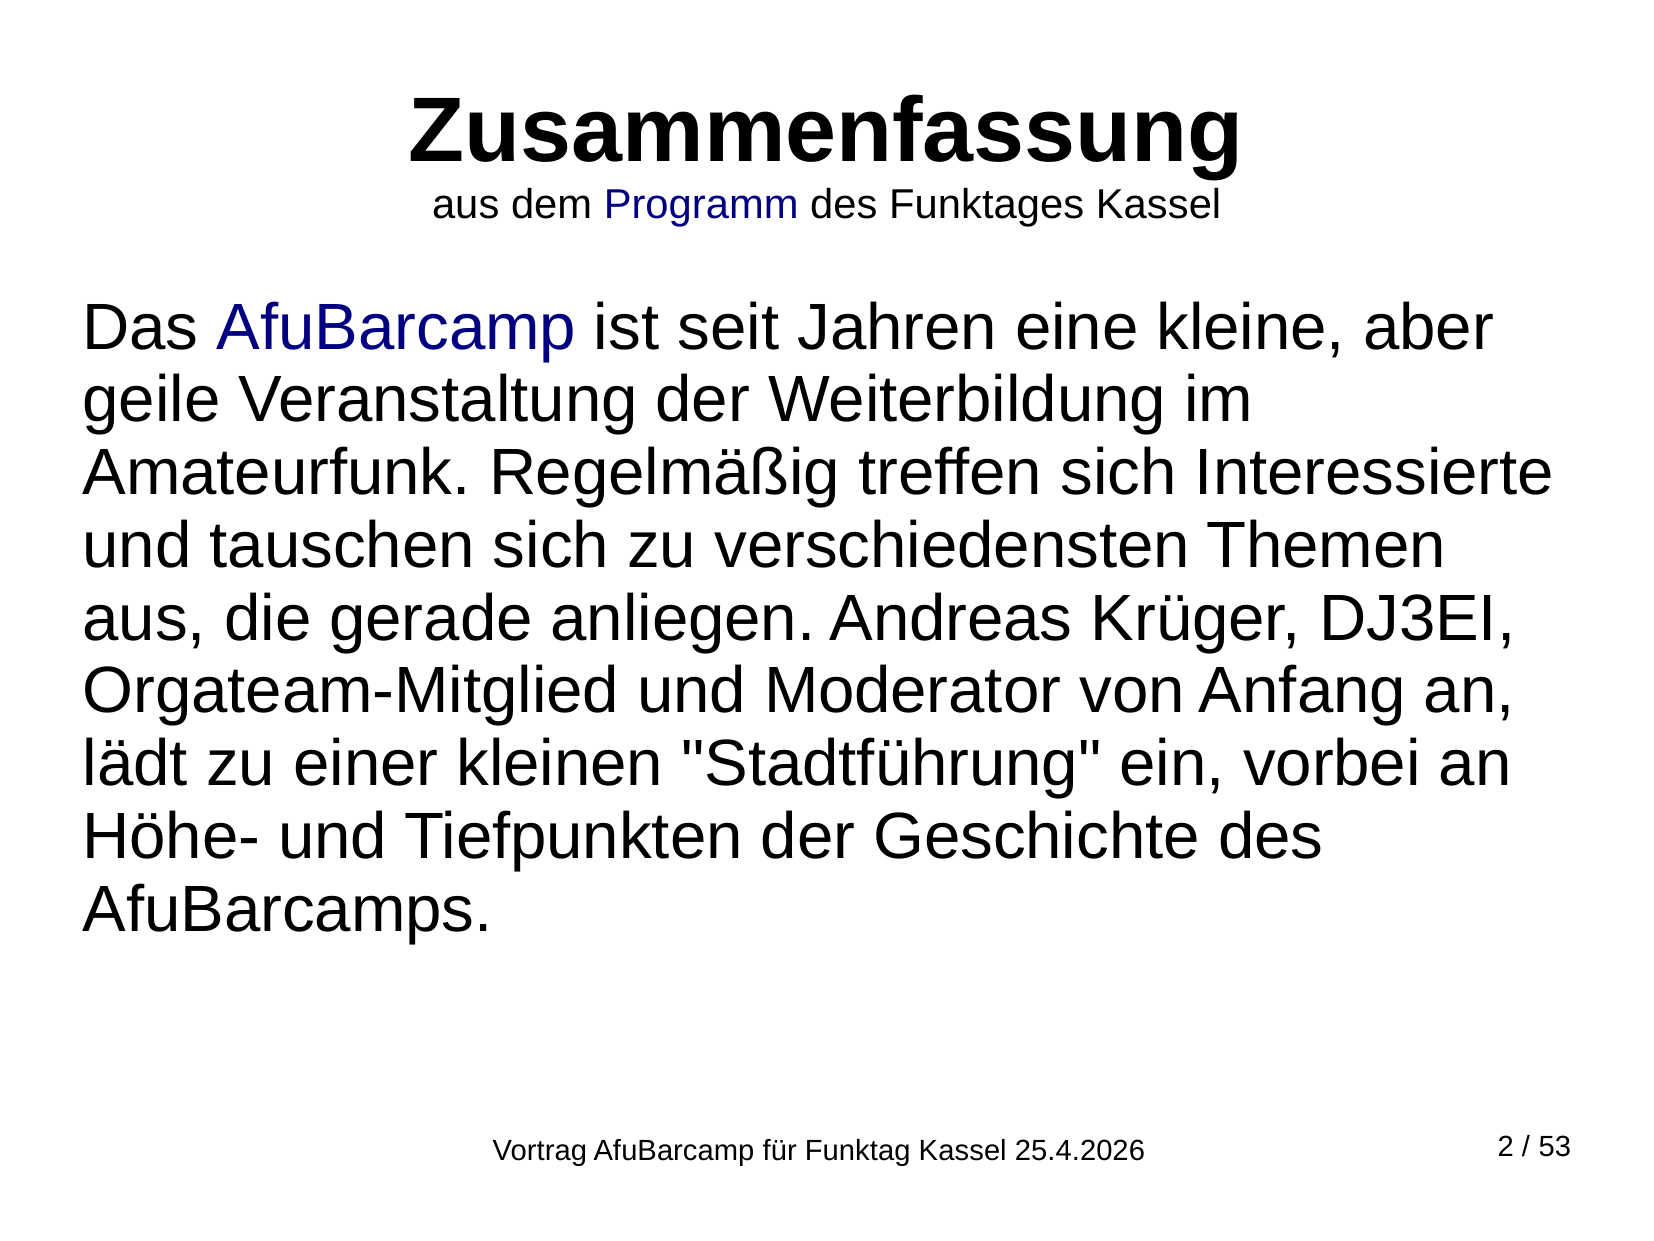

# Zusammenfassung aus dem Programm des Funktages Kassel
Das AfuBarcamp ist seit Jahren eine kleine, aber geile Veranstaltung der Weiterbildung im Amateurfunk. Regelmäßig treffen sich Interessierte und tauschen sich zu verschiedensten Themen aus, die gerade anliegen. Andreas Krüger, DJ3EI, Orgateam-Mitglied und Moderator von Anfang an, lädt zu einer kleinen "Stadtführung" ein, vorbei an Höhe- und Tiefpunkten der Geschichte des AfuBarcamps.